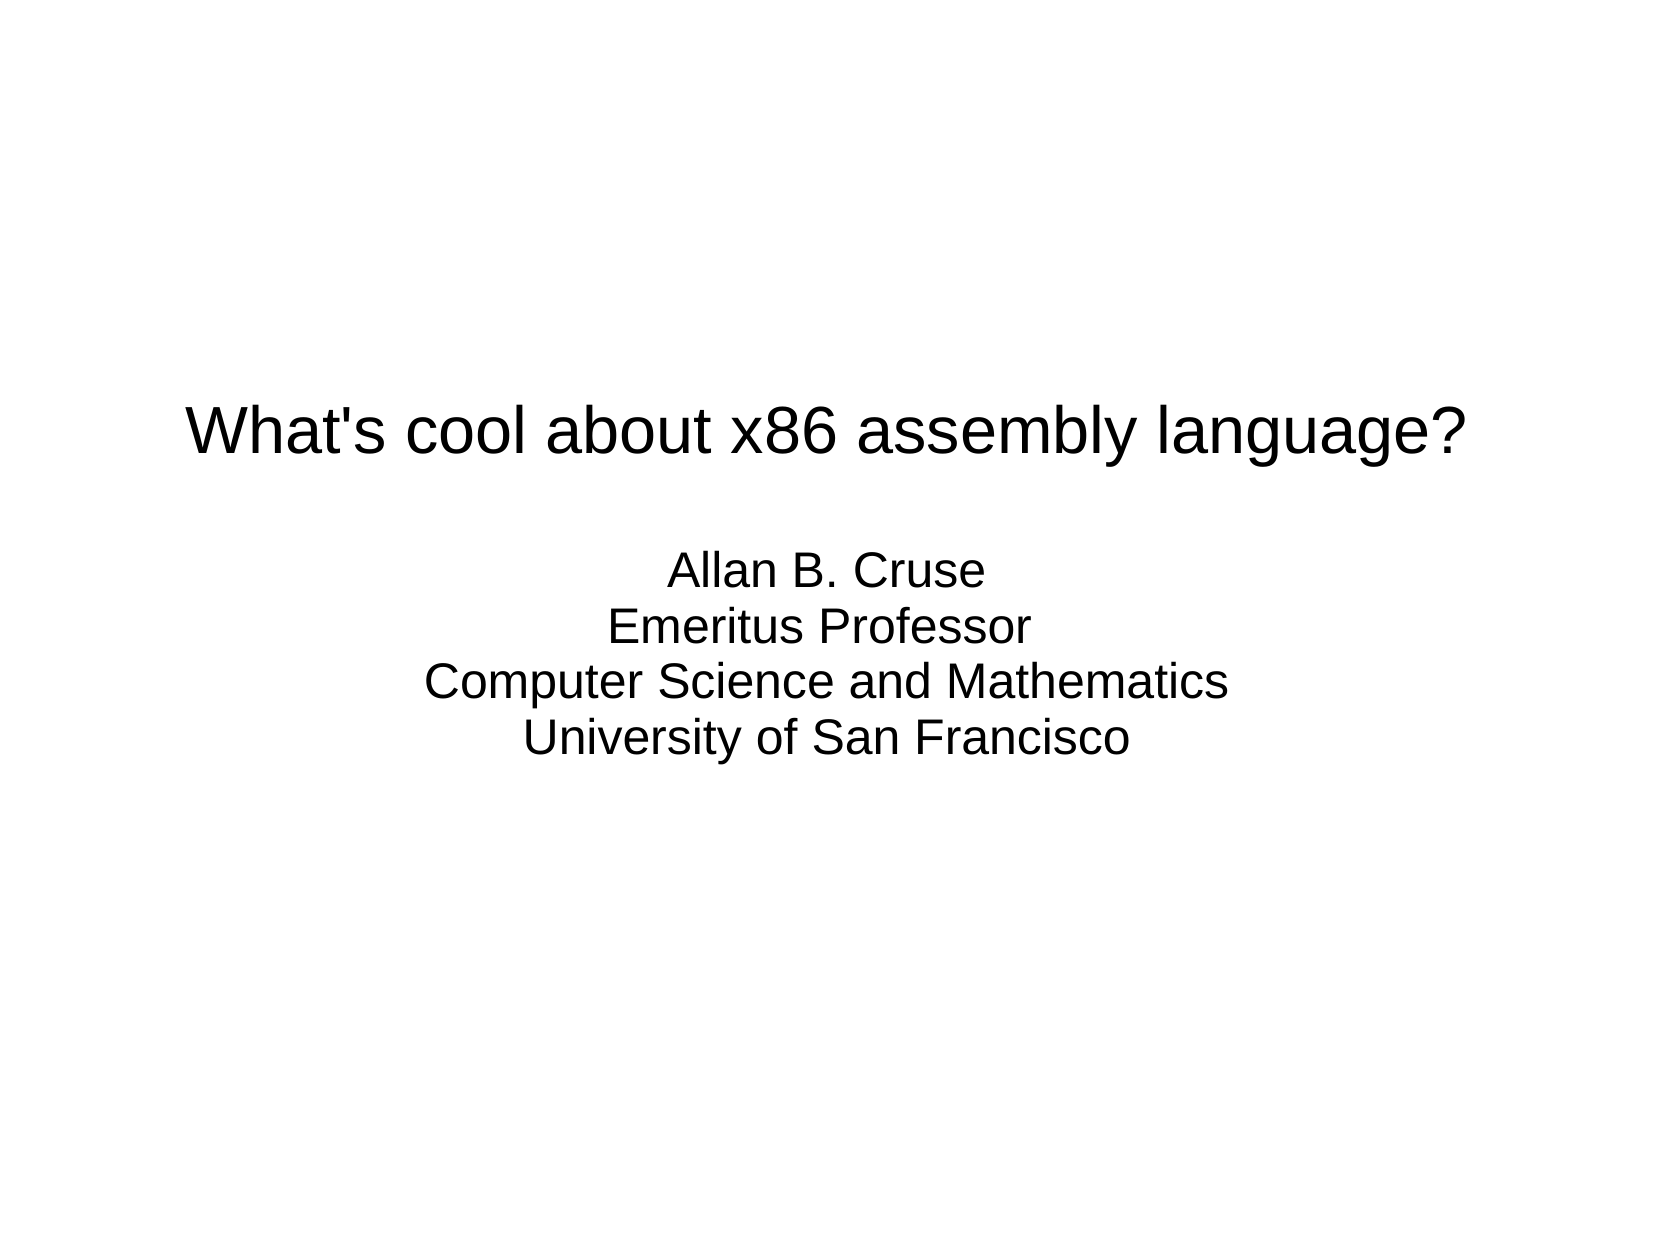

# What's cool about x86 assembly language?
Allan B. Cruse
Emeritus Professor
Computer Science and Mathematics
University of San Francisco